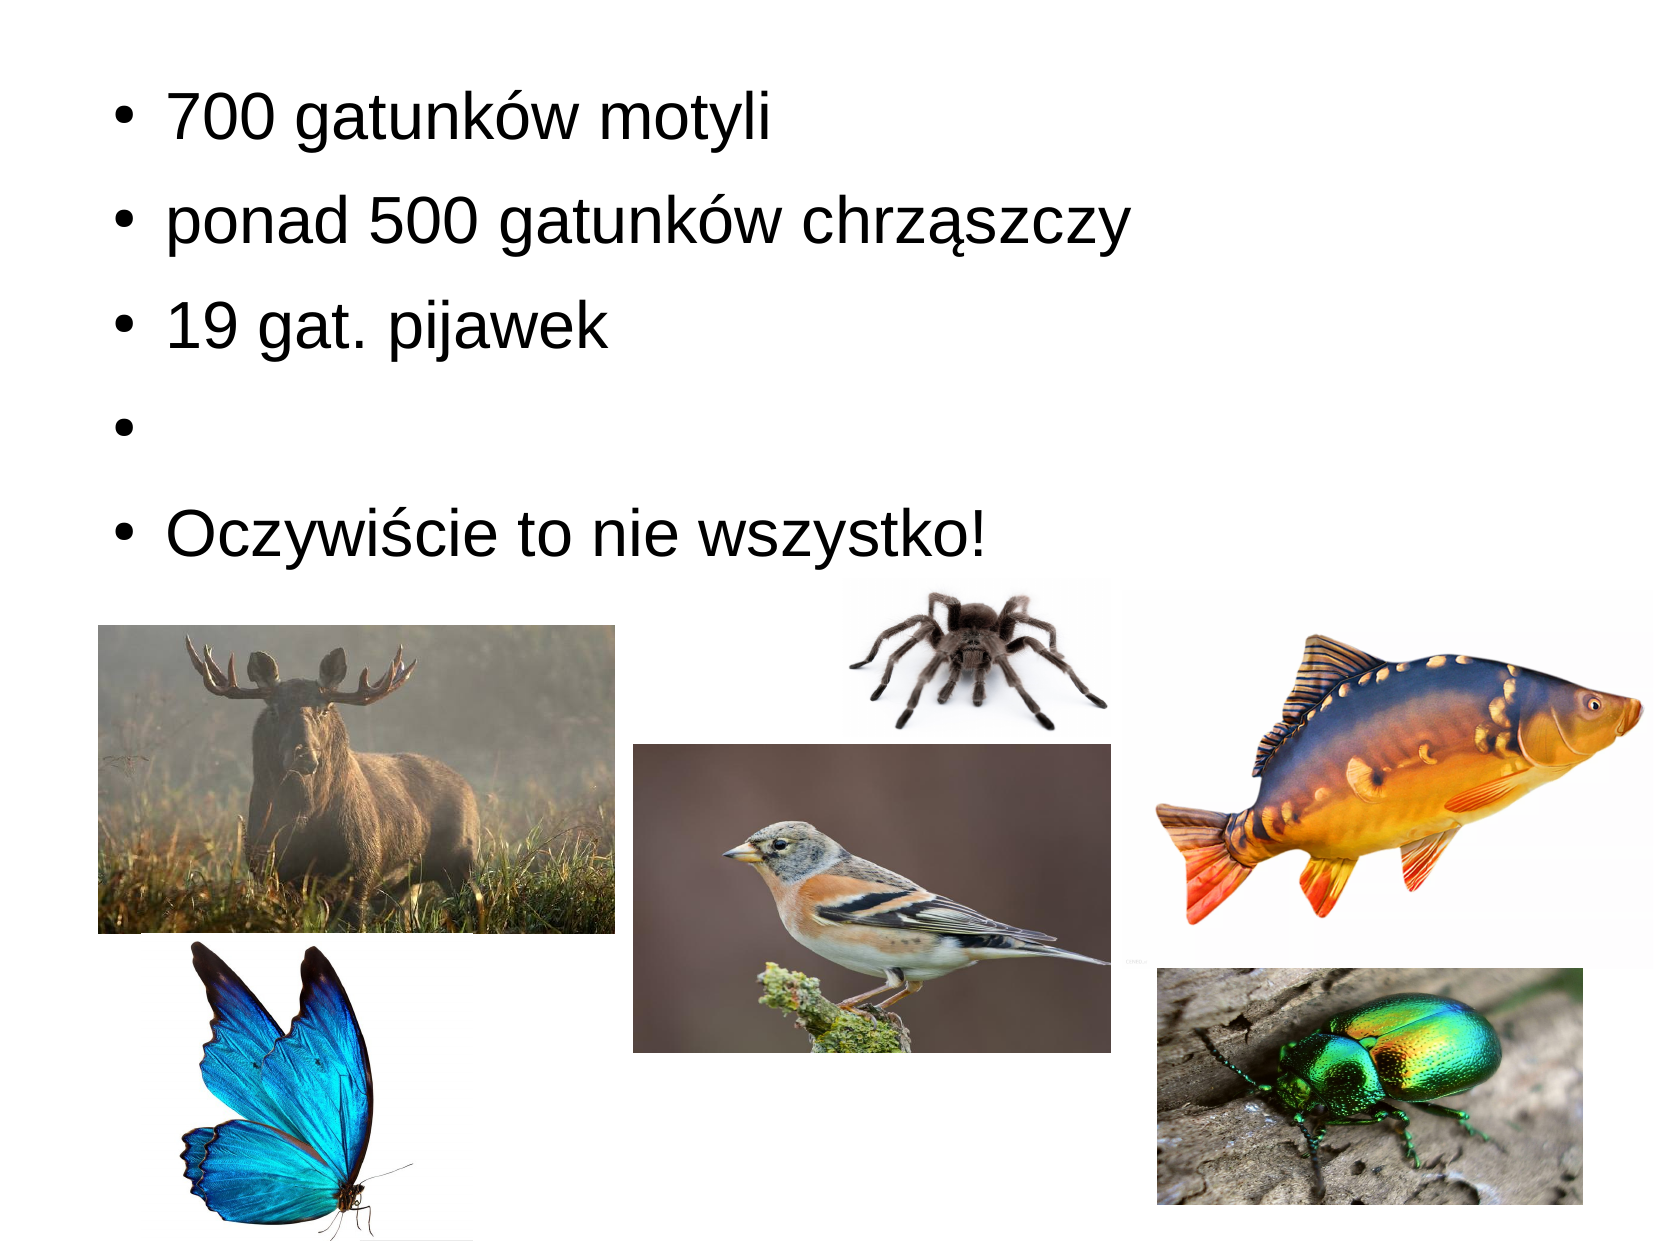

#
700 gatunków motyli
ponad 500 gatunków chrząszczy
19 gat. pijawek
Oczywiście to nie wszystko!